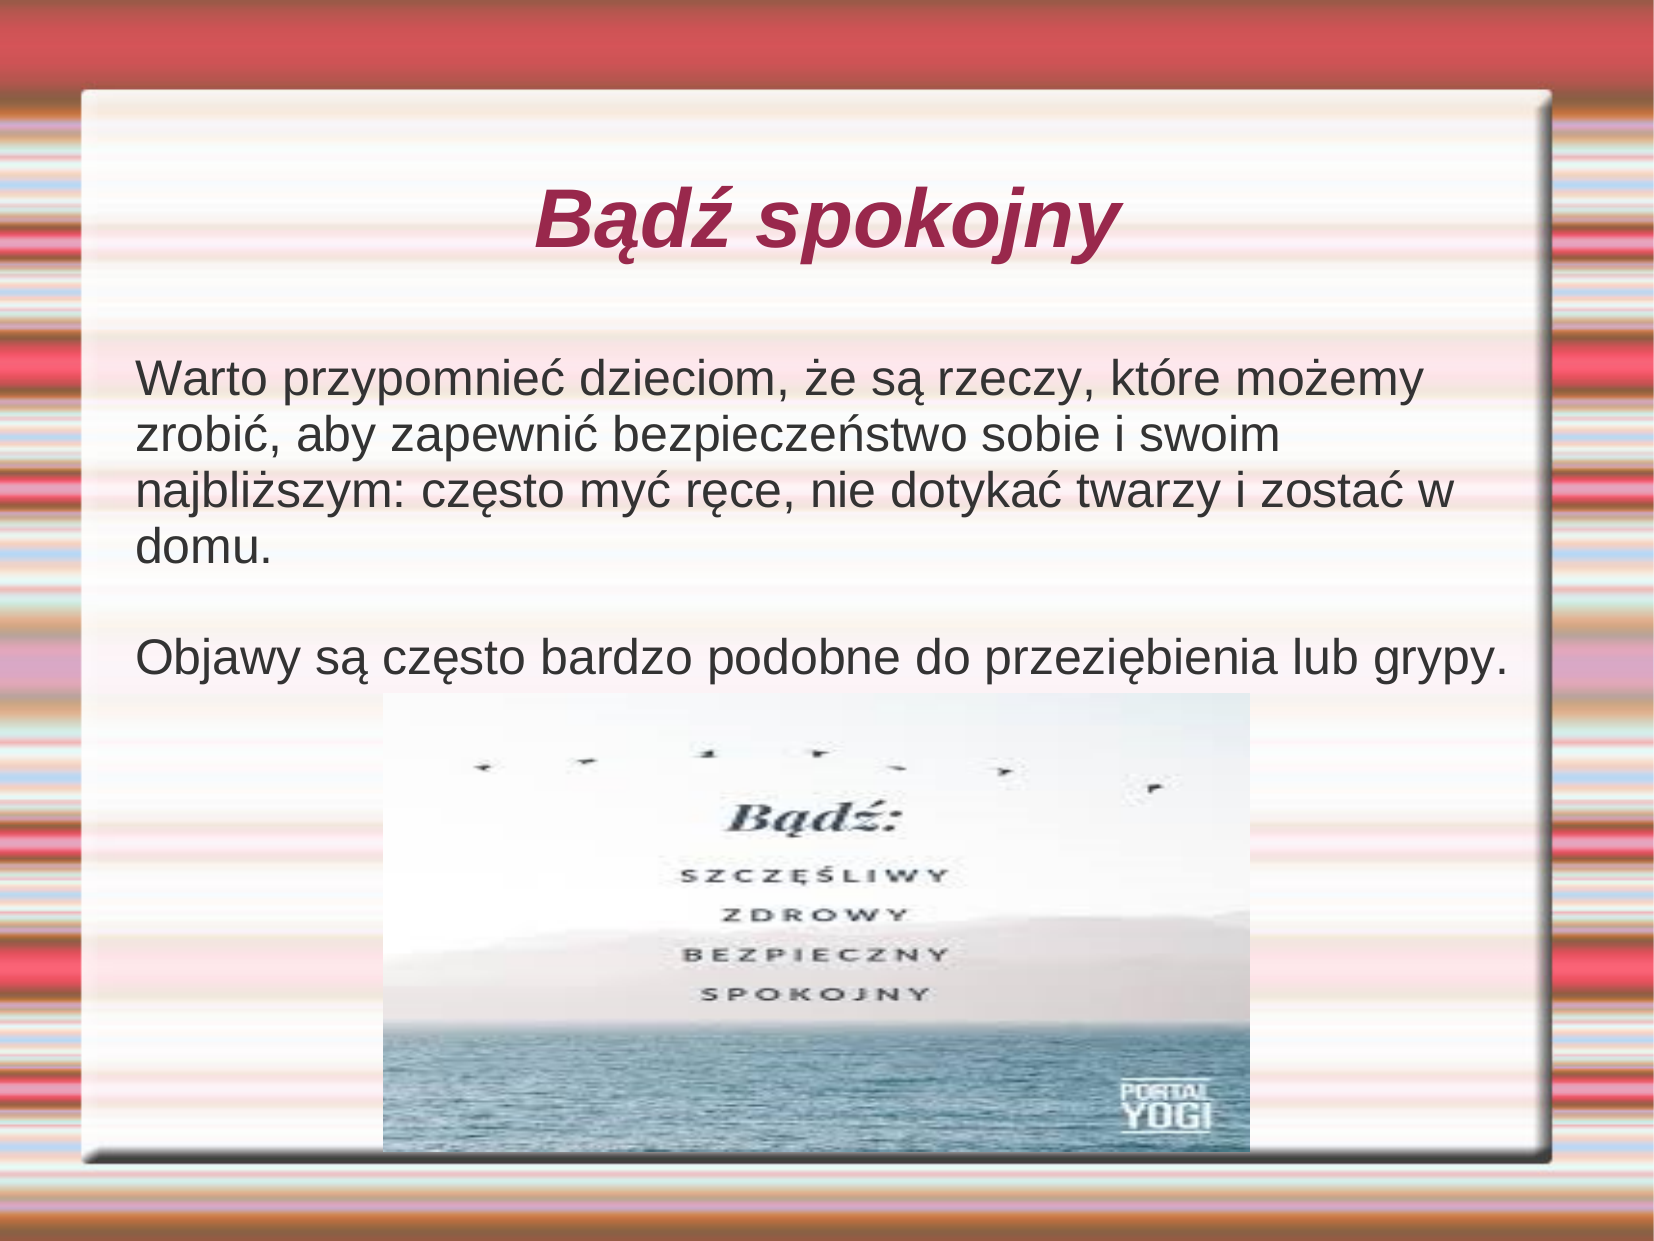

# Bądź spokojny
Warto przypomnieć dzieciom, że są rzeczy, które możemy zrobić, aby zapewnić bezpieczeństwo sobie i swoim najbliższym: często myć ręce, nie dotykać twarzy i zostać w domu.
Objawy są często bardzo podobne do przeziębienia lub grypy.